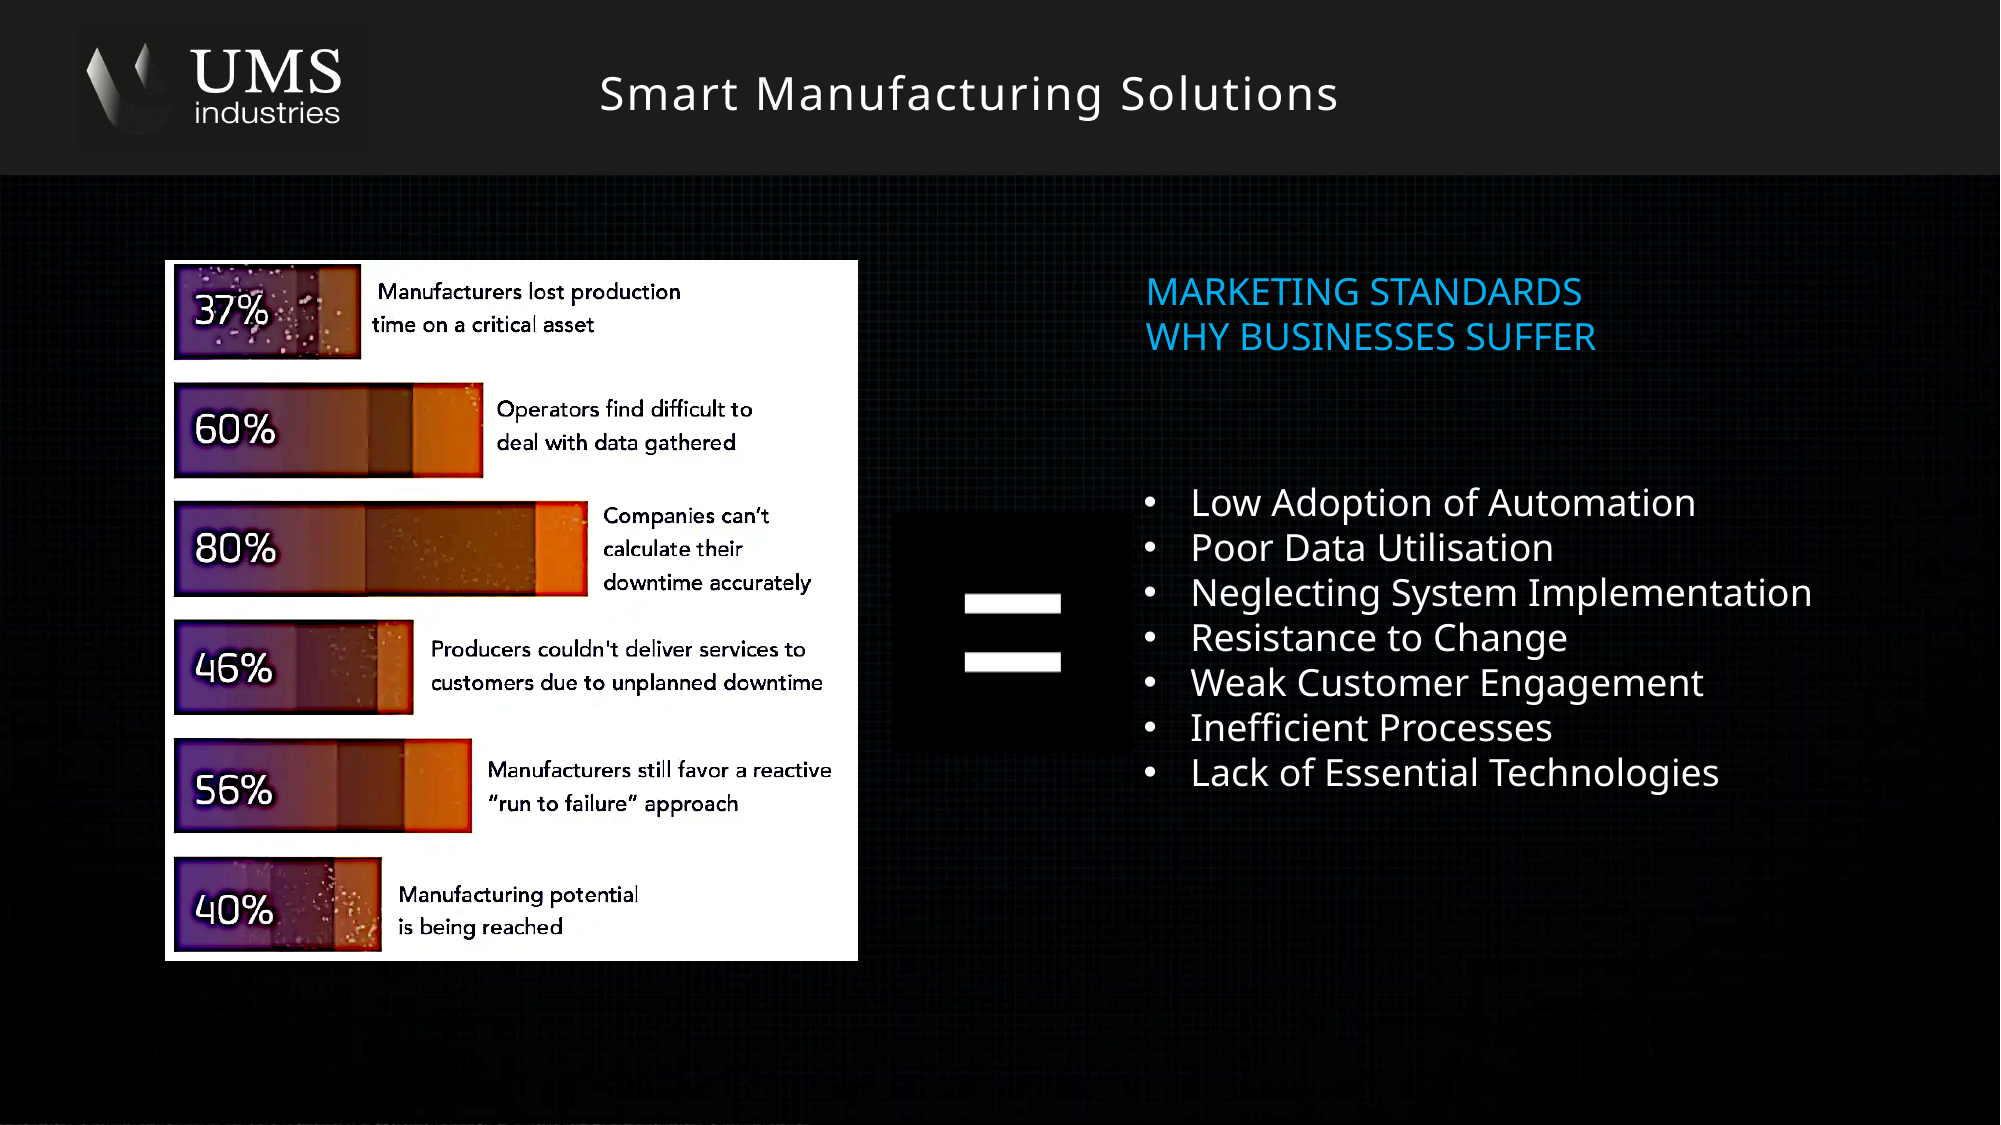

Smart Manufacturing Solutions
MARKETING STANDARDS
WHY BUSINESSES SUFFER
Low Adoption of Automation
Poor Data Utilisation
Neglecting System Implementation
Resistance to Change
Weak Customer Engagement
Inefficient Processes
Lack of Essential Technologies